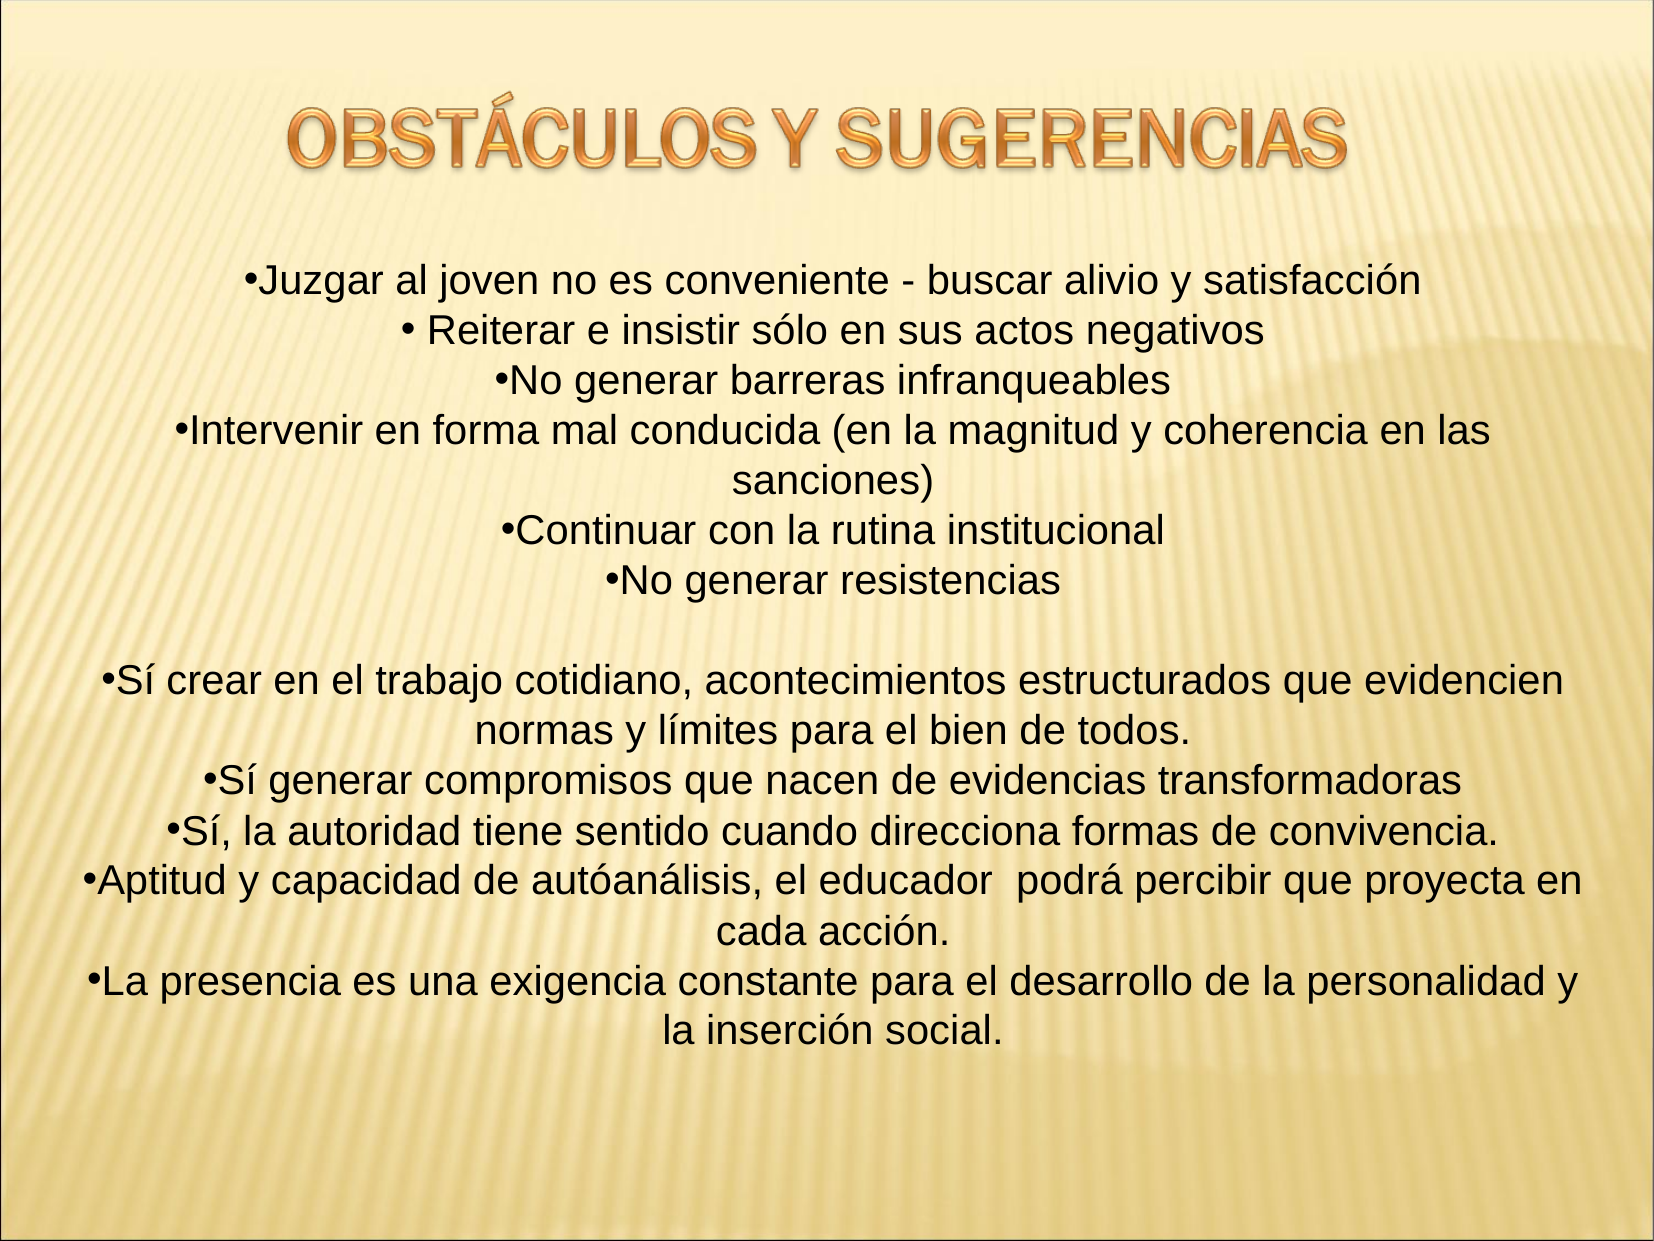

Juzgar al joven no es conveniente - buscar alivio y satisfacción
 Reiterar e insistir sólo en sus actos negativos
No generar barreras infranqueables
Intervenir en forma mal conducida (en la magnitud y coherencia en las sanciones)
Continuar con la rutina institucional
No generar resistencias
Sí crear en el trabajo cotidiano, acontecimientos estructurados que evidencien normas y límites para el bien de todos.
Sí generar compromisos que nacen de evidencias transformadoras
Sí, la autoridad tiene sentido cuando direcciona formas de convivencia.
Aptitud y capacidad de autóanálisis, el educador podrá percibir que proyecta en cada acción.
La presencia es una exigencia constante para el desarrollo de la personalidad y la inserción social.